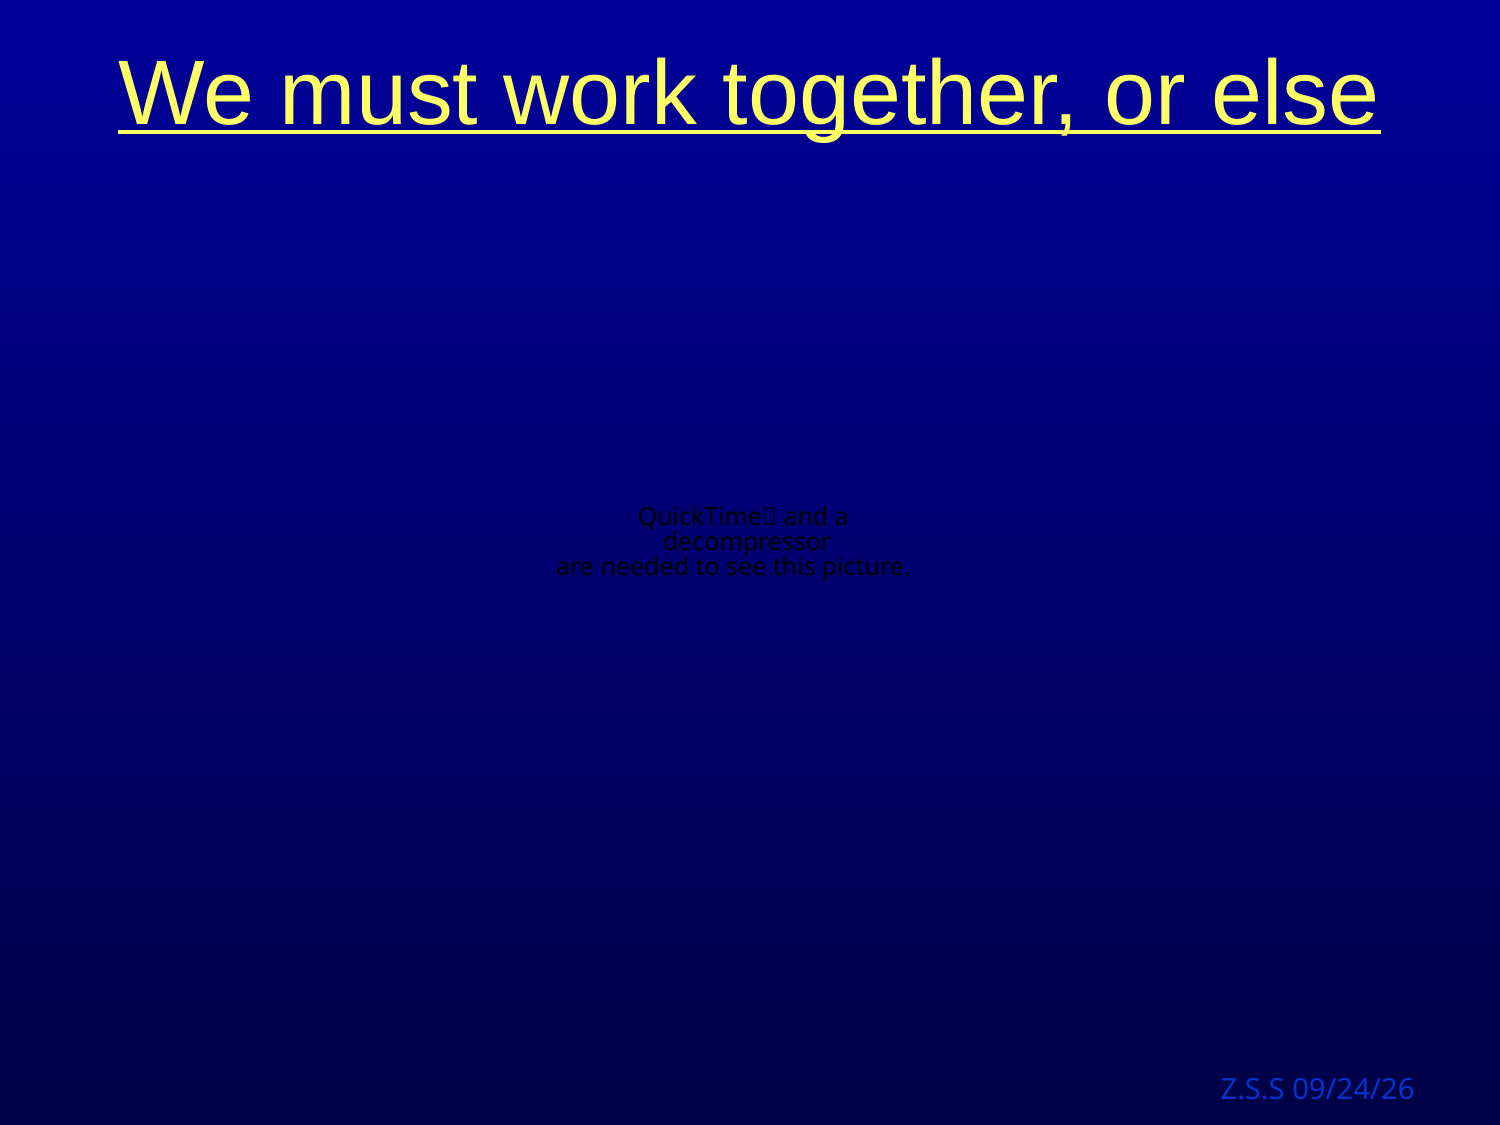

# We must work together, or else